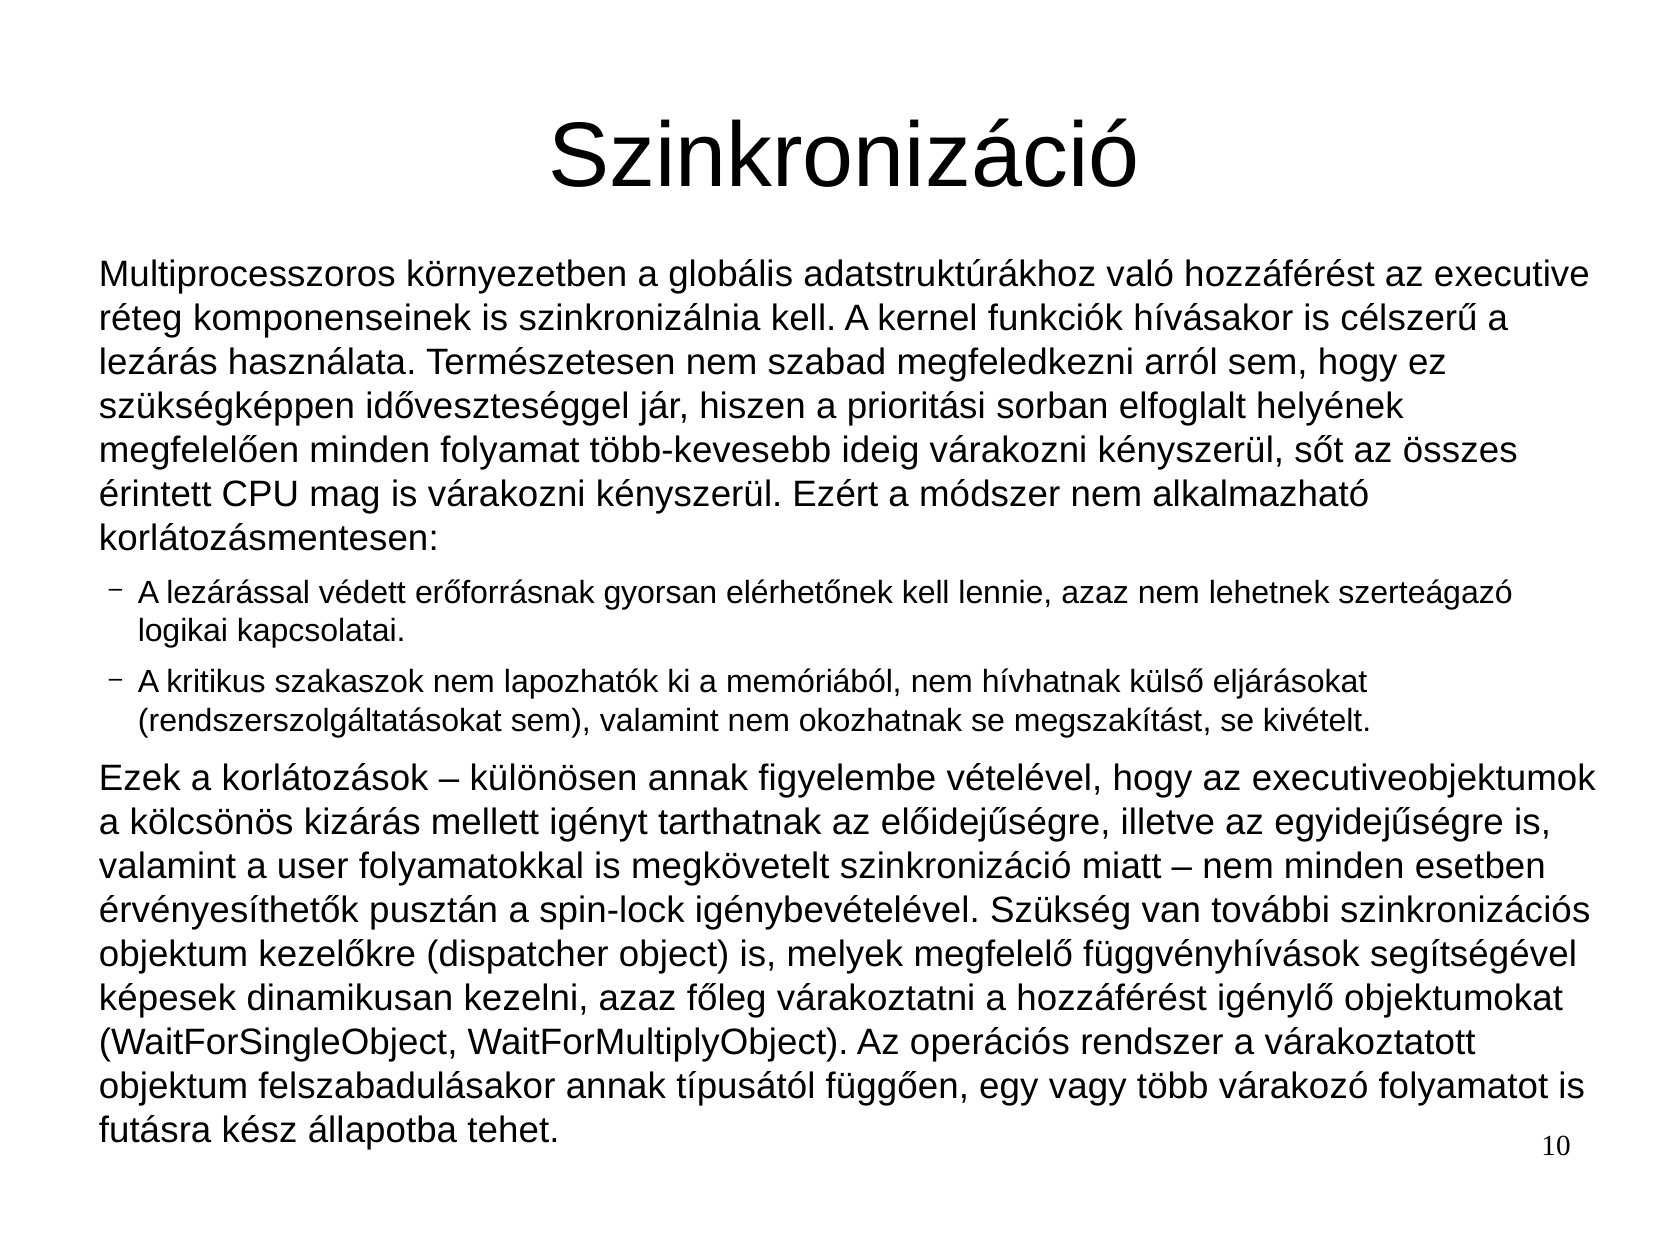

# Szinkronizáció
Multiprocesszoros környezetben a globális adatstruktúrákhoz való hozzáférést az executive réteg komponenseinek is szinkronizálnia kell. A kernel funkciók hívásakor is célszerű a lezárás használata. Természetesen nem szabad megfeledkezni arról sem, hogy ez szükségképpen időveszteséggel jár, hiszen a prioritási sorban elfoglalt helyének megfelelően minden folyamat több-kevesebb ideig várakozni kényszerül, sőt az összes érintett CPU mag is várakozni kényszerül. Ezért a módszer nem alkalmazható korlátozásmentesen:
A lezárással védett erőforrásnak gyorsan elérhetőnek kell lennie, azaz nem lehetnek szerteágazó logikai kapcsolatai.
A kritikus szakaszok nem lapozhatók ki a memóriából, nem hívhatnak külső eljárásokat (rendszerszolgáltatásokat sem), valamint nem okozhatnak se megszakítást, se kivételt.
Ezek a korlátozások – különösen annak figyelembe vételével, hogy az executiveobjektumok a kölcsönös kizárás mellett igényt tarthatnak az előidejűségre, illetve az egyidejűségre is, valamint a user folyamatokkal is megkövetelt szinkronizáció miatt – nem minden esetben érvényesíthetők pusztán a spin-lock igénybevételével. Szükség van további szinkronizációs objektum kezelőkre (dispatcher object) is, melyek megfelelő függvényhívások segítségével képesek dinamikusan kezelni, azaz főleg várakoztatni a hozzáférést igénylő objektumokat (WaitForSingleObject, WaitForMultiplyObject). Az operációs rendszer a várakoztatott objektum felszabadulásakor annak típusától függően, egy vagy több várakozó folyamatot is futásra kész állapotba tehet.
10